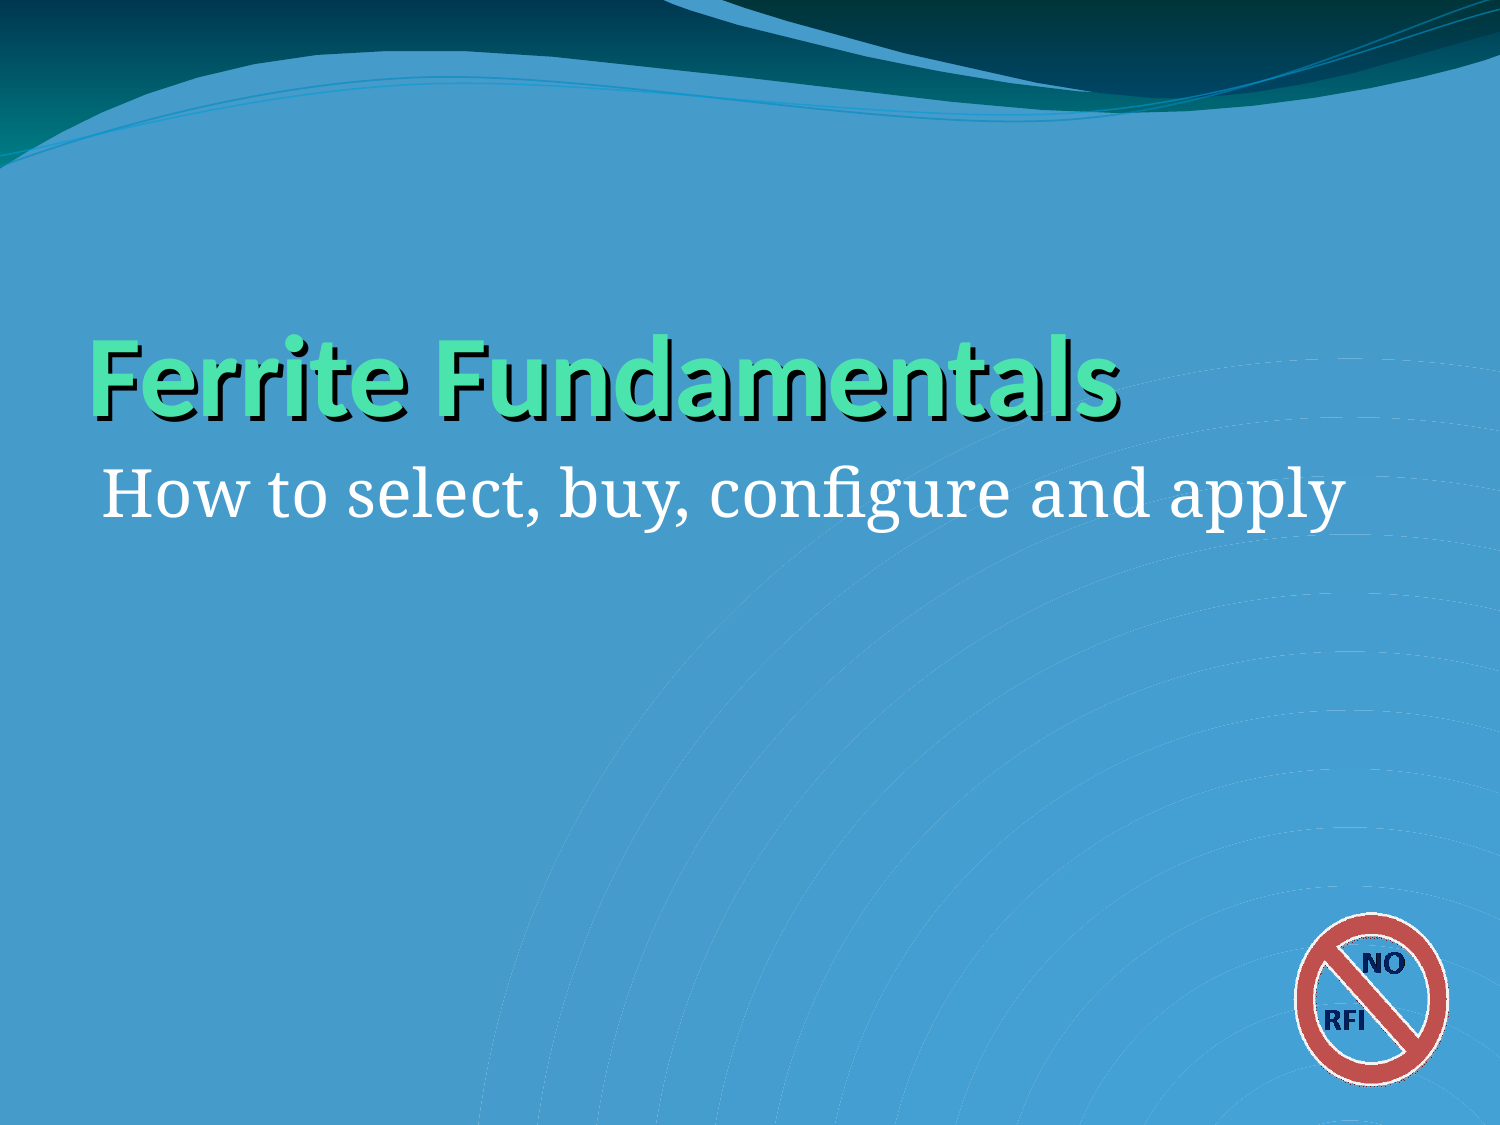

# Ferrite Fundamentals
How to select, buy, configure and apply